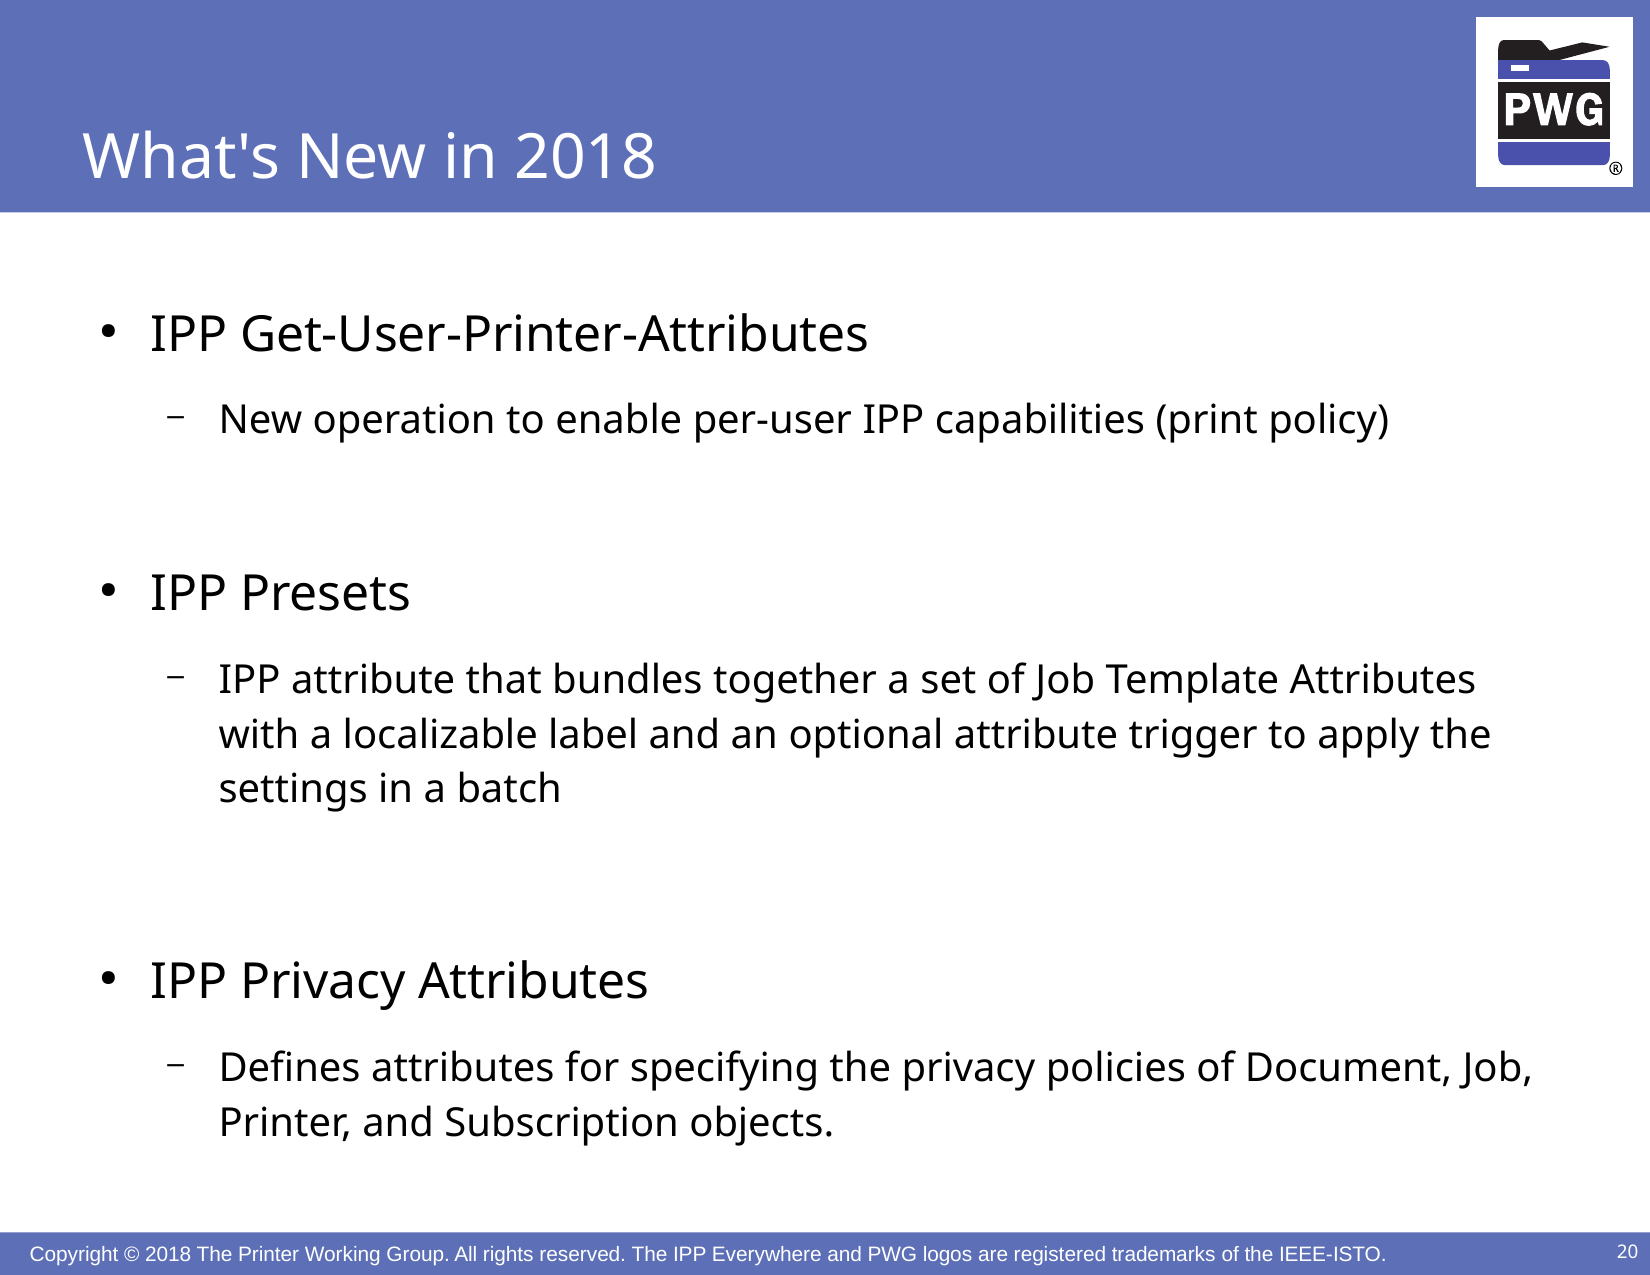

# What's New in 2018
IPP Get-User-Printer-Attributes
New operation to enable per-user IPP capabilities (print policy)
IPP Presets
IPP attribute that bundles together a set of Job Template Attributes with a localizable label and an optional attribute trigger to apply the settings in a batch
IPP Privacy Attributes
Defines attributes for specifying the privacy policies of Document, Job, Printer, and Subscription objects.